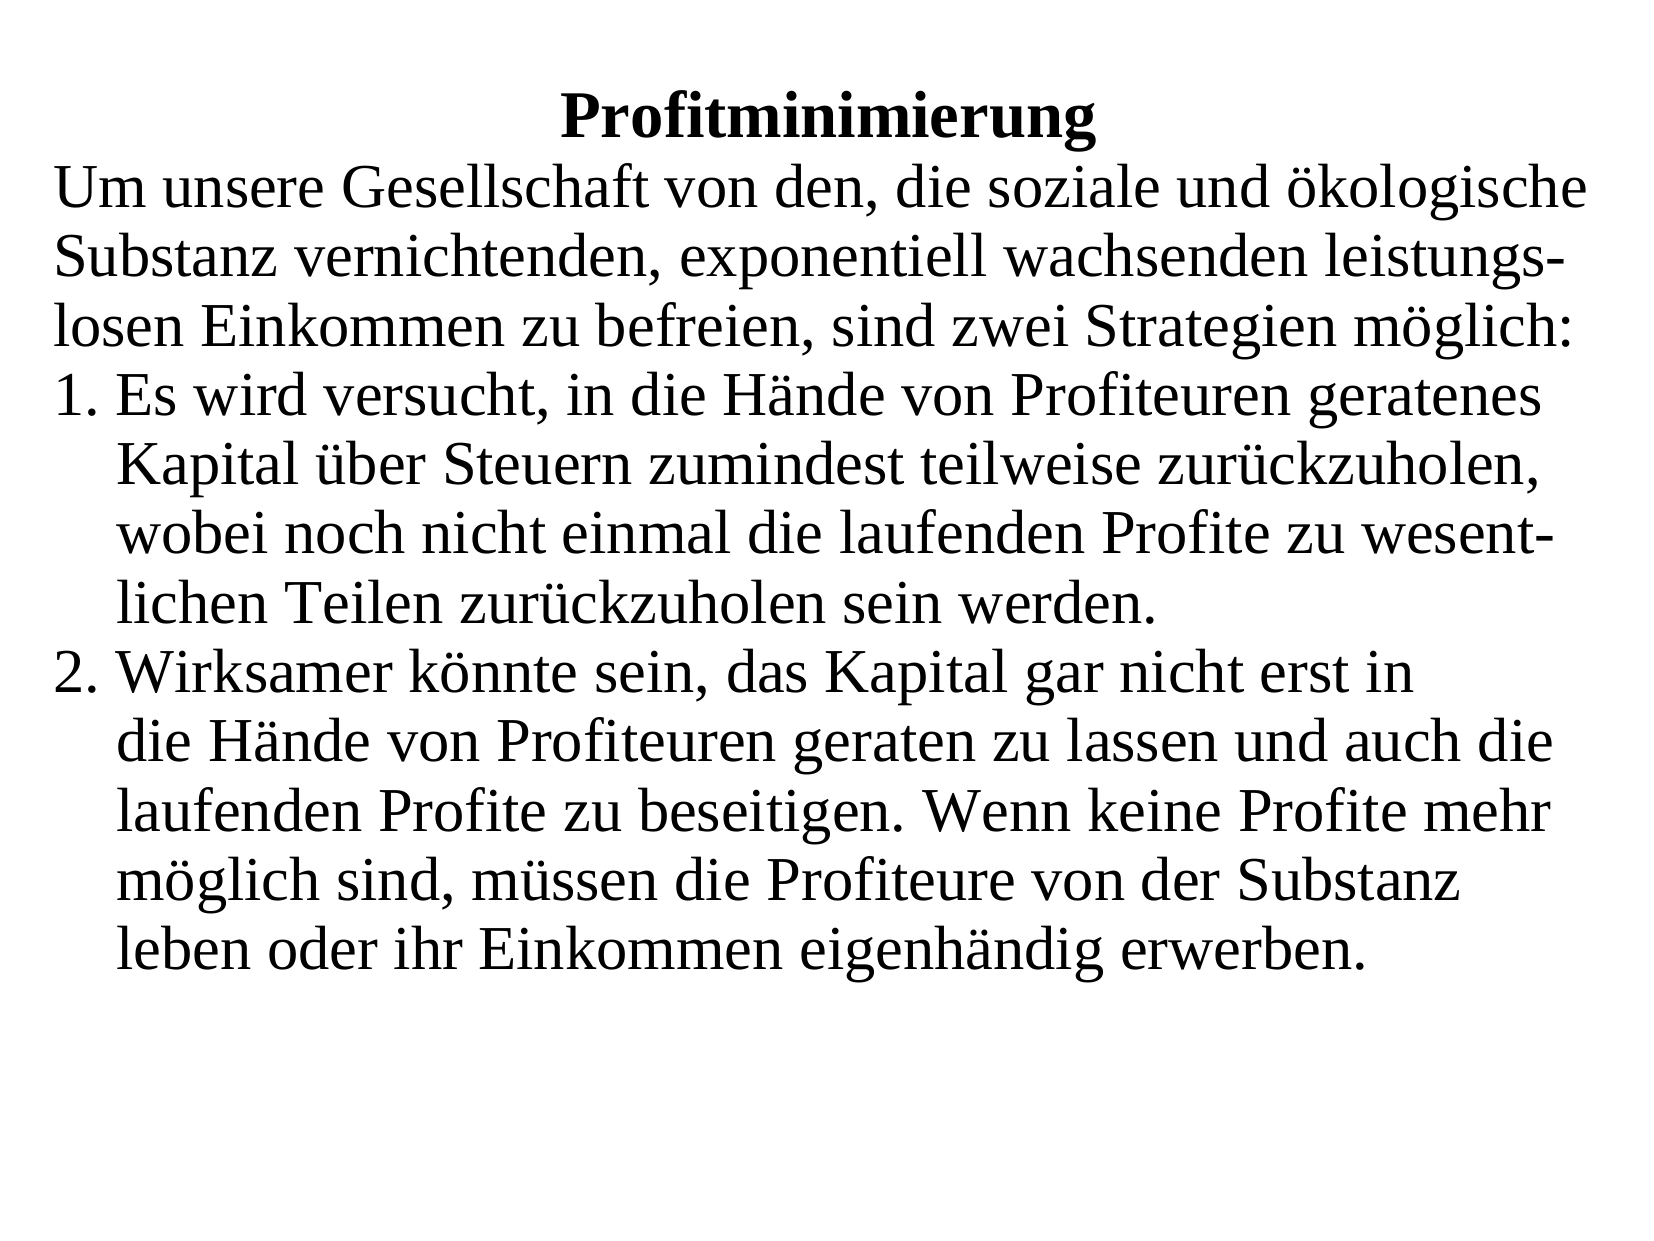

Profitminimierung
Um unsere Gesellschaft von den, die soziale und ökologische
Substanz vernichtenden, exponentiell wachsenden leistungs-
losen Einkommen zu befreien, sind zwei Strategien möglich:
1. Es wird versucht, in die Hände von Profiteuren geratenes
 Kapital über Steuern zumindest teilweise zurückzuholen,
 wobei noch nicht einmal die laufenden Profite zu wesent-
 lichen Teilen zurückzuholen sein werden.
2. Wirksamer könnte sein, das Kapital gar nicht erst in
 die Hände von Profiteuren geraten zu lassen und auch die
 laufenden Profite zu beseitigen. Wenn keine Profite mehr
 möglich sind, müssen die Profiteure von der Substanz
 leben oder ihr Einkommen eigenhändig erwerben.